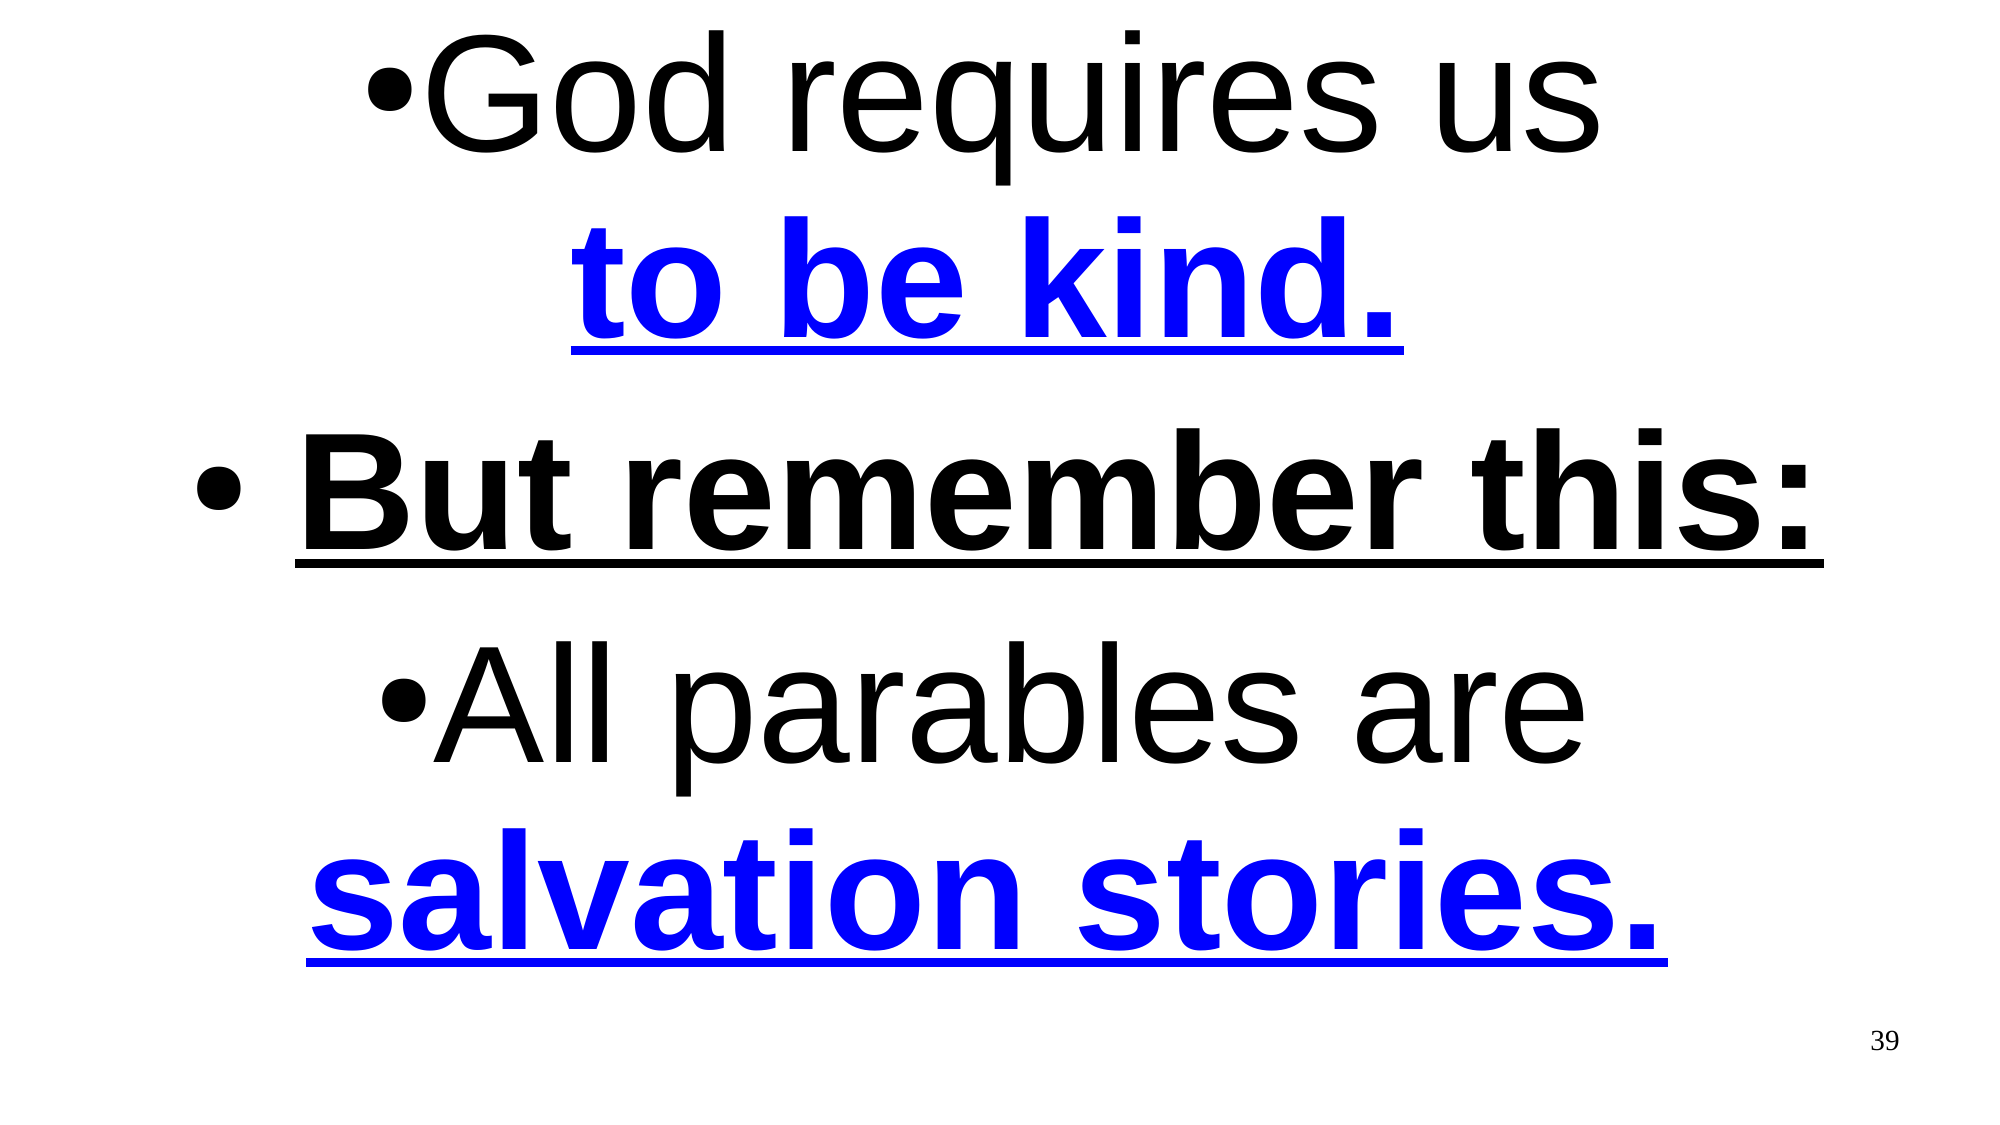

# God requires us to be kind.
 But remember this:
All parables are
salvation stories.
39